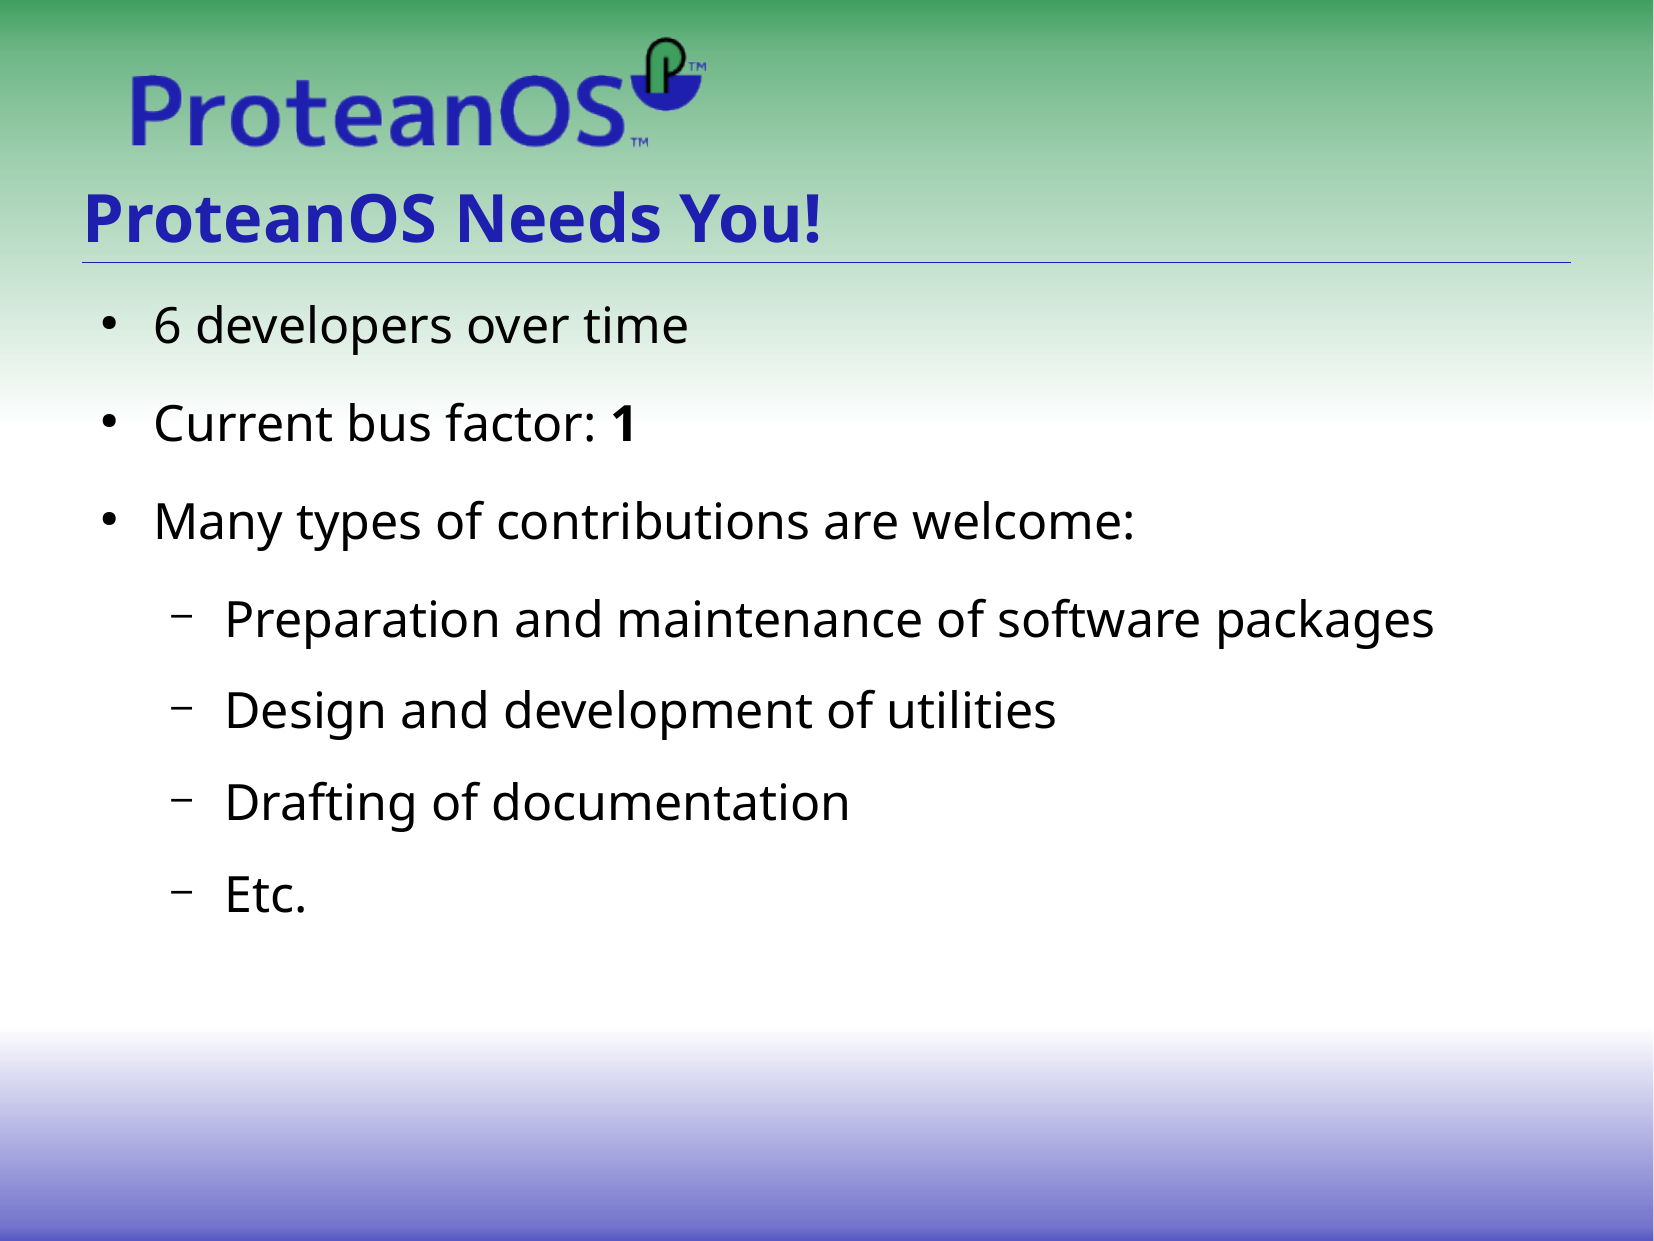

# ProteanOS Needs You!
6 developers over time
Current bus factor: 1
Many types of contributions are welcome:
Preparation and maintenance of software packages
Design and development of utilities
Drafting of documentation
Etc.